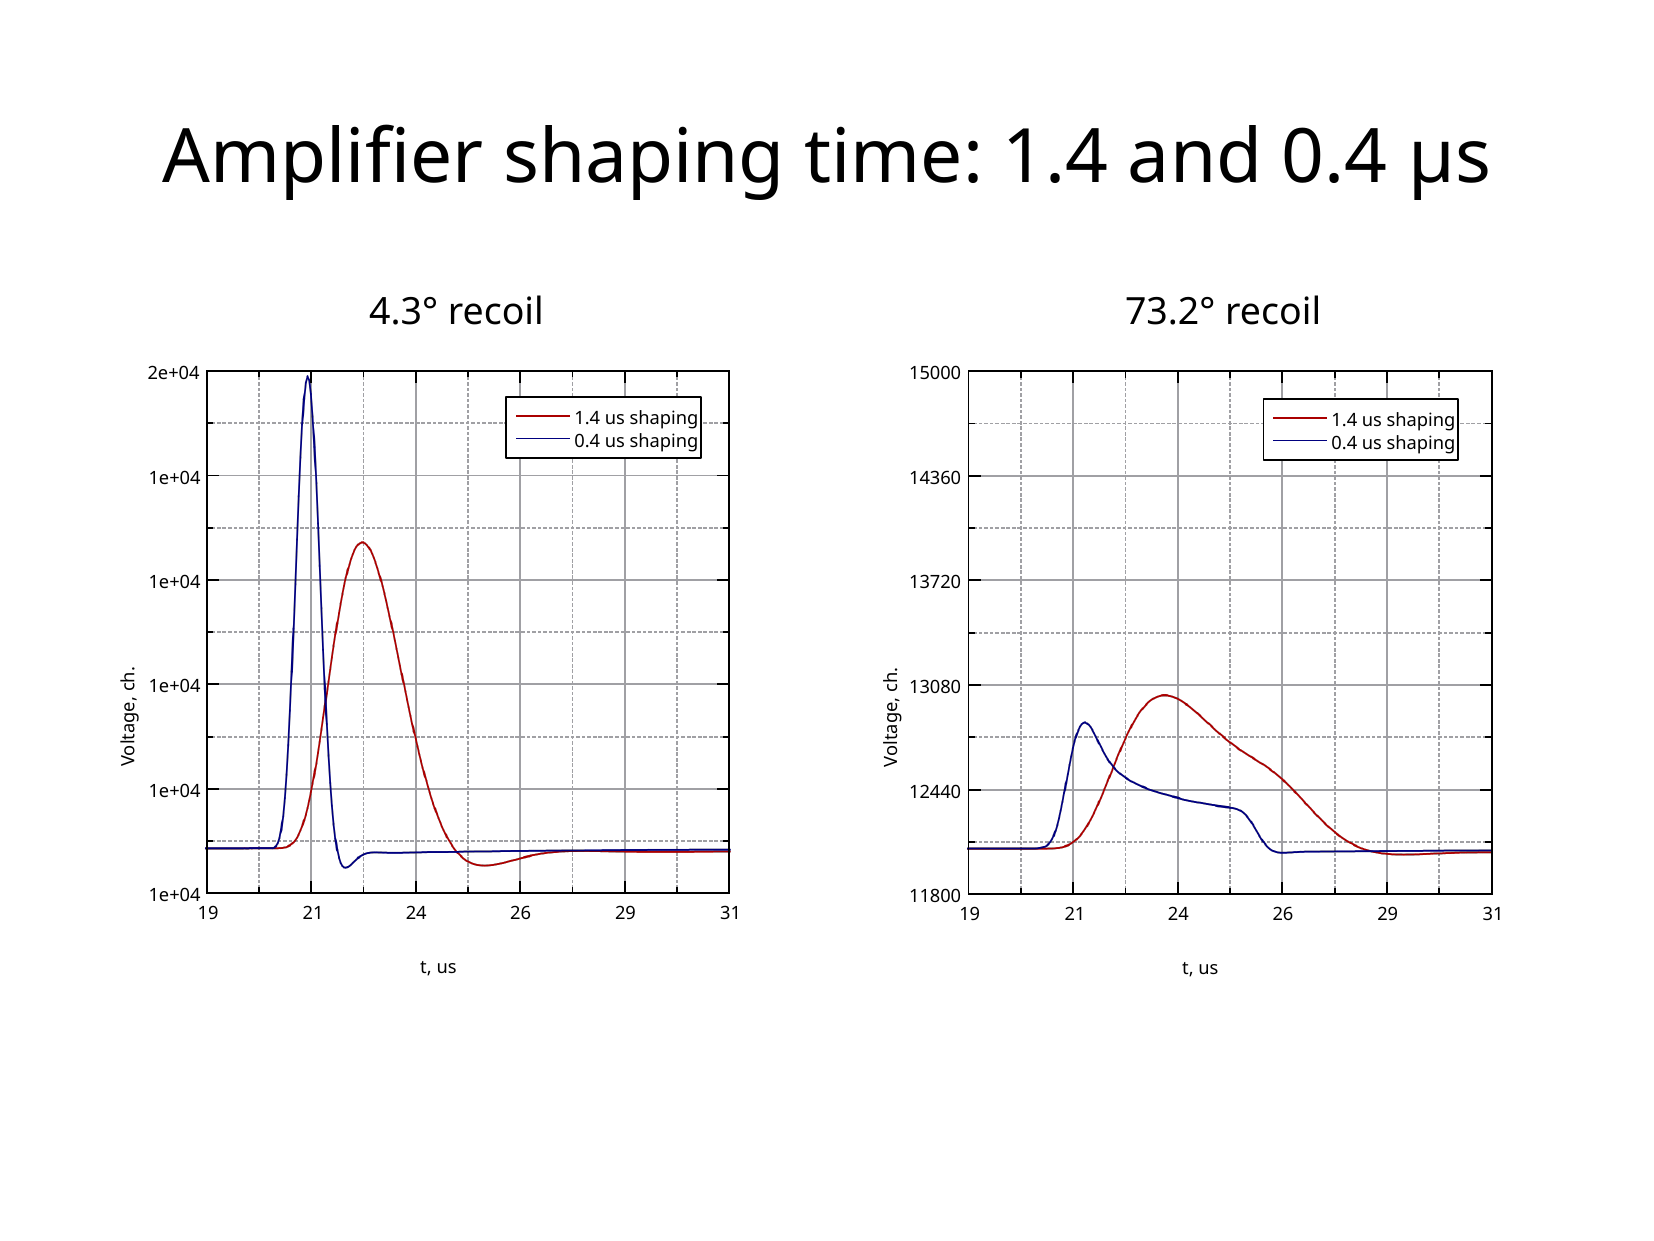

# Amplifier shaping time: 1.4 and 0.4 μs
4.3° recoil
73.2° recoil